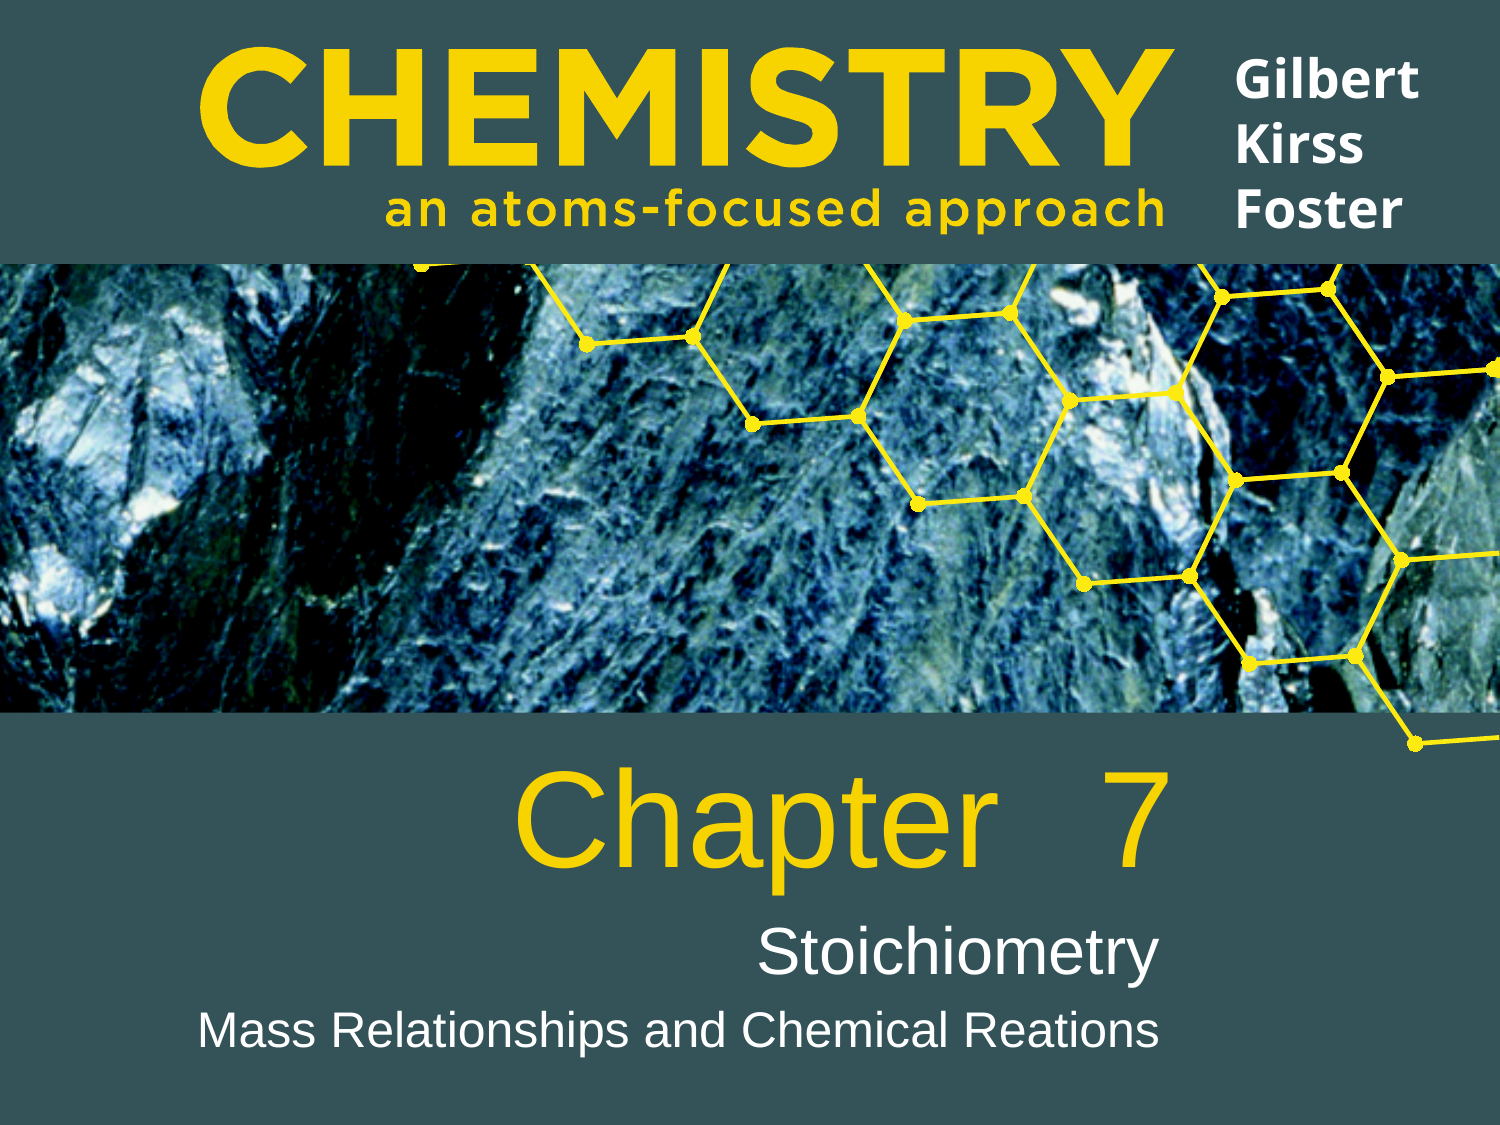

7
# Stoichiometry
Mass Relationships and Chemical Reations